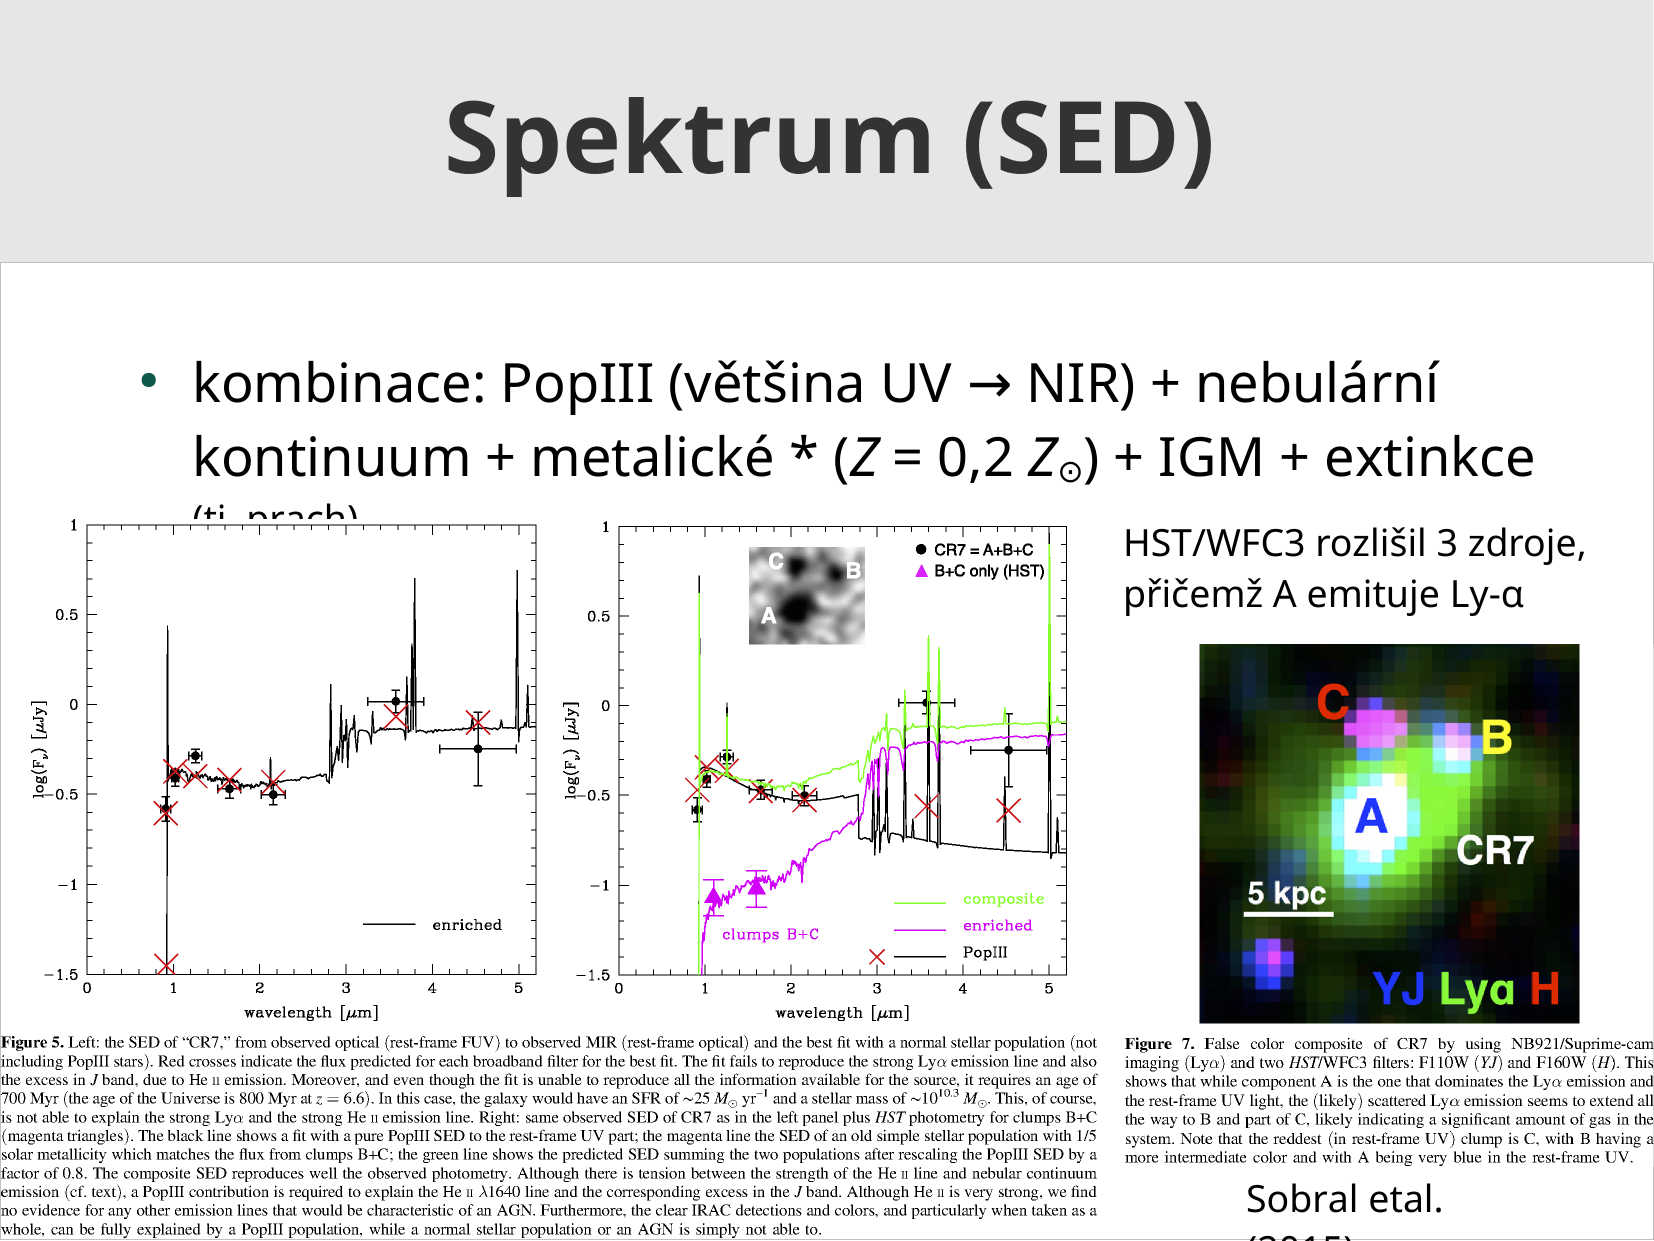

# Spektrum (SED)
kombinace: PopIII (většina UV → NIR) + nebulární kontinuum + metalické * (Z = 0,2 Z⊙) + IGM + extinkce (tj. prach)
HST/WFC3 rozlišil 3 zdroje,
přičemž A emituje Ly-α
Sobral etal. (2015)